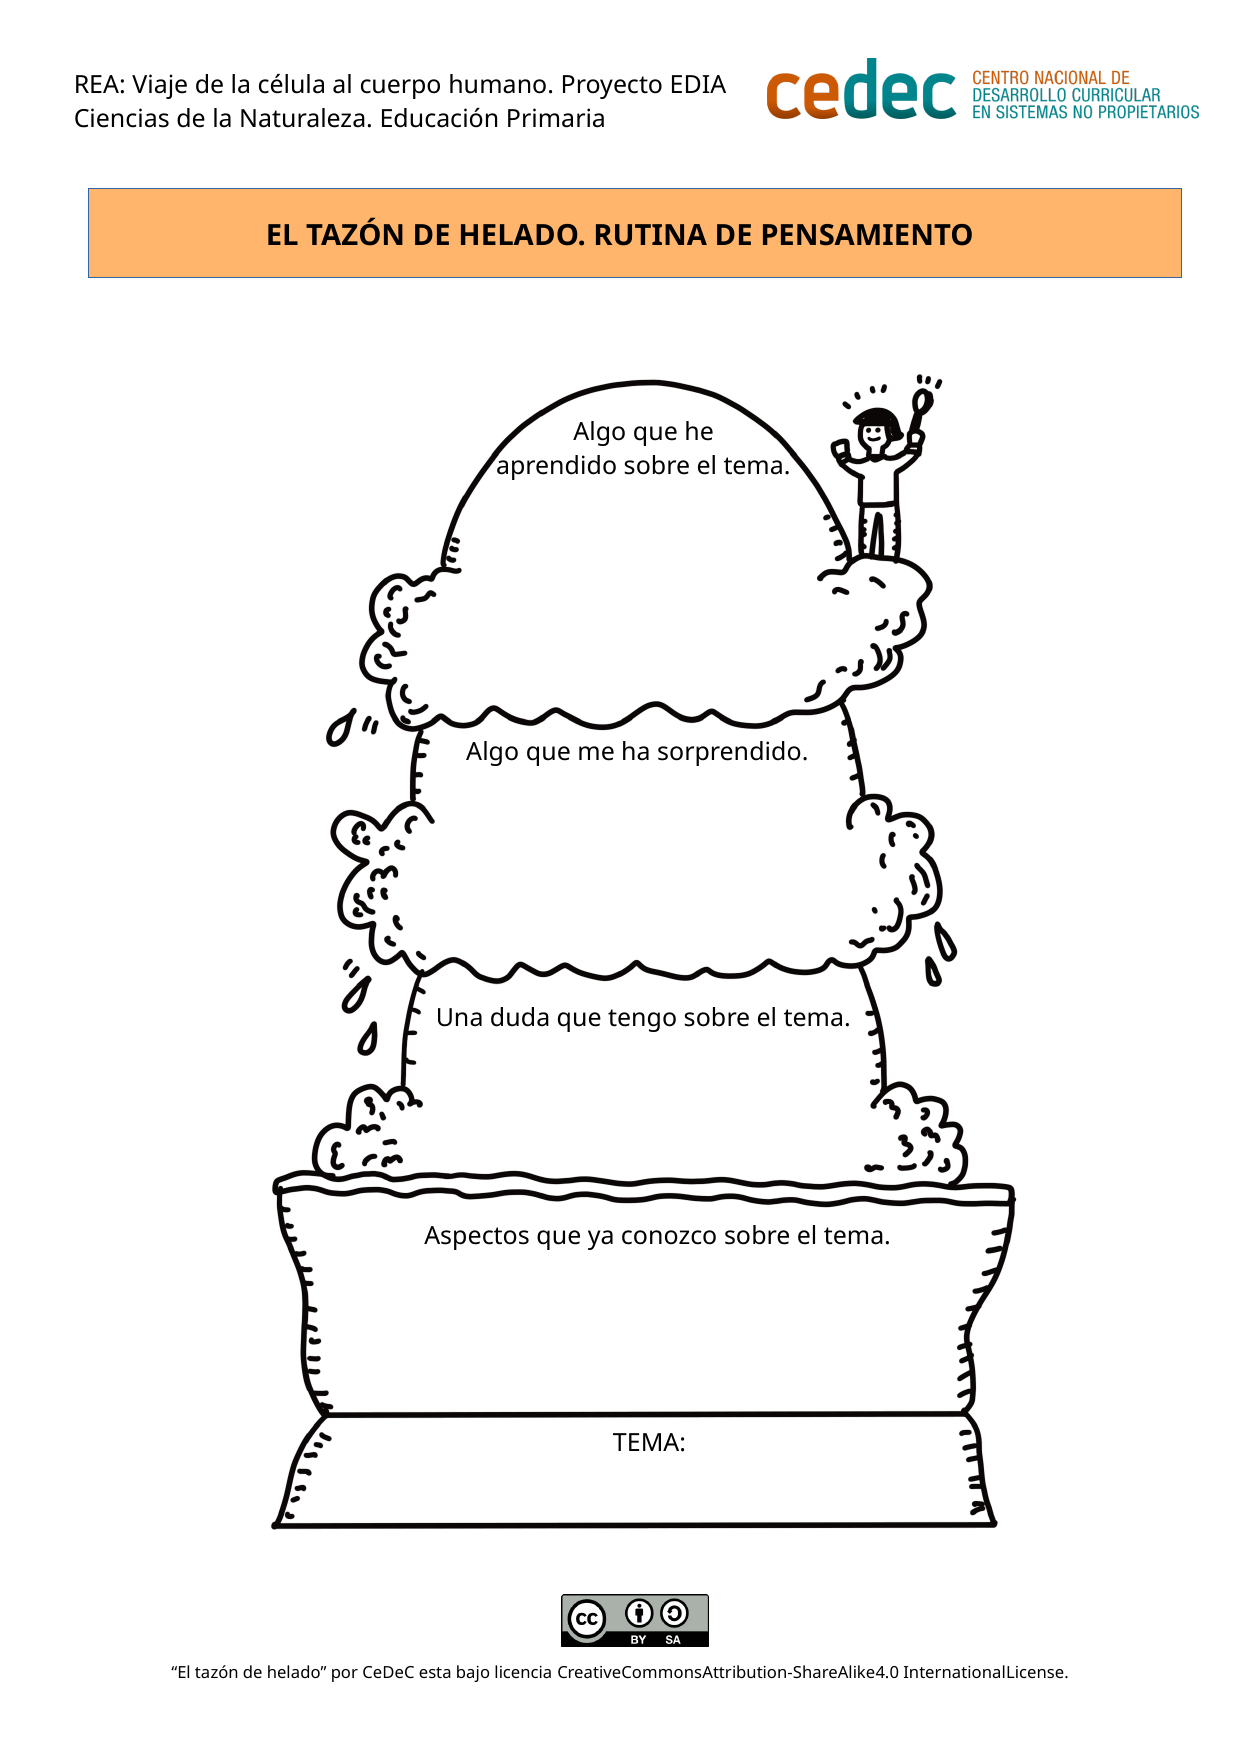

REA: Viaje de la célula al cuerpo humano. Proyecto EDIA
Ciencias de la Naturaleza. Educación Primaria
EL TAZÓN DE HELADO. RUTINA DE PENSAMIENTO
Algo que he
aprendido sobre el tema.
Algo que me ha sorprendido.
Una duda que tengo sobre el tema.
Aspectos que ya conozco sobre el tema.
TEMA:
“El tazón de helado” por CeDeC esta bajo licencia CreativeCommonsAttribution-ShareAlike4.0 InternationalLicense.